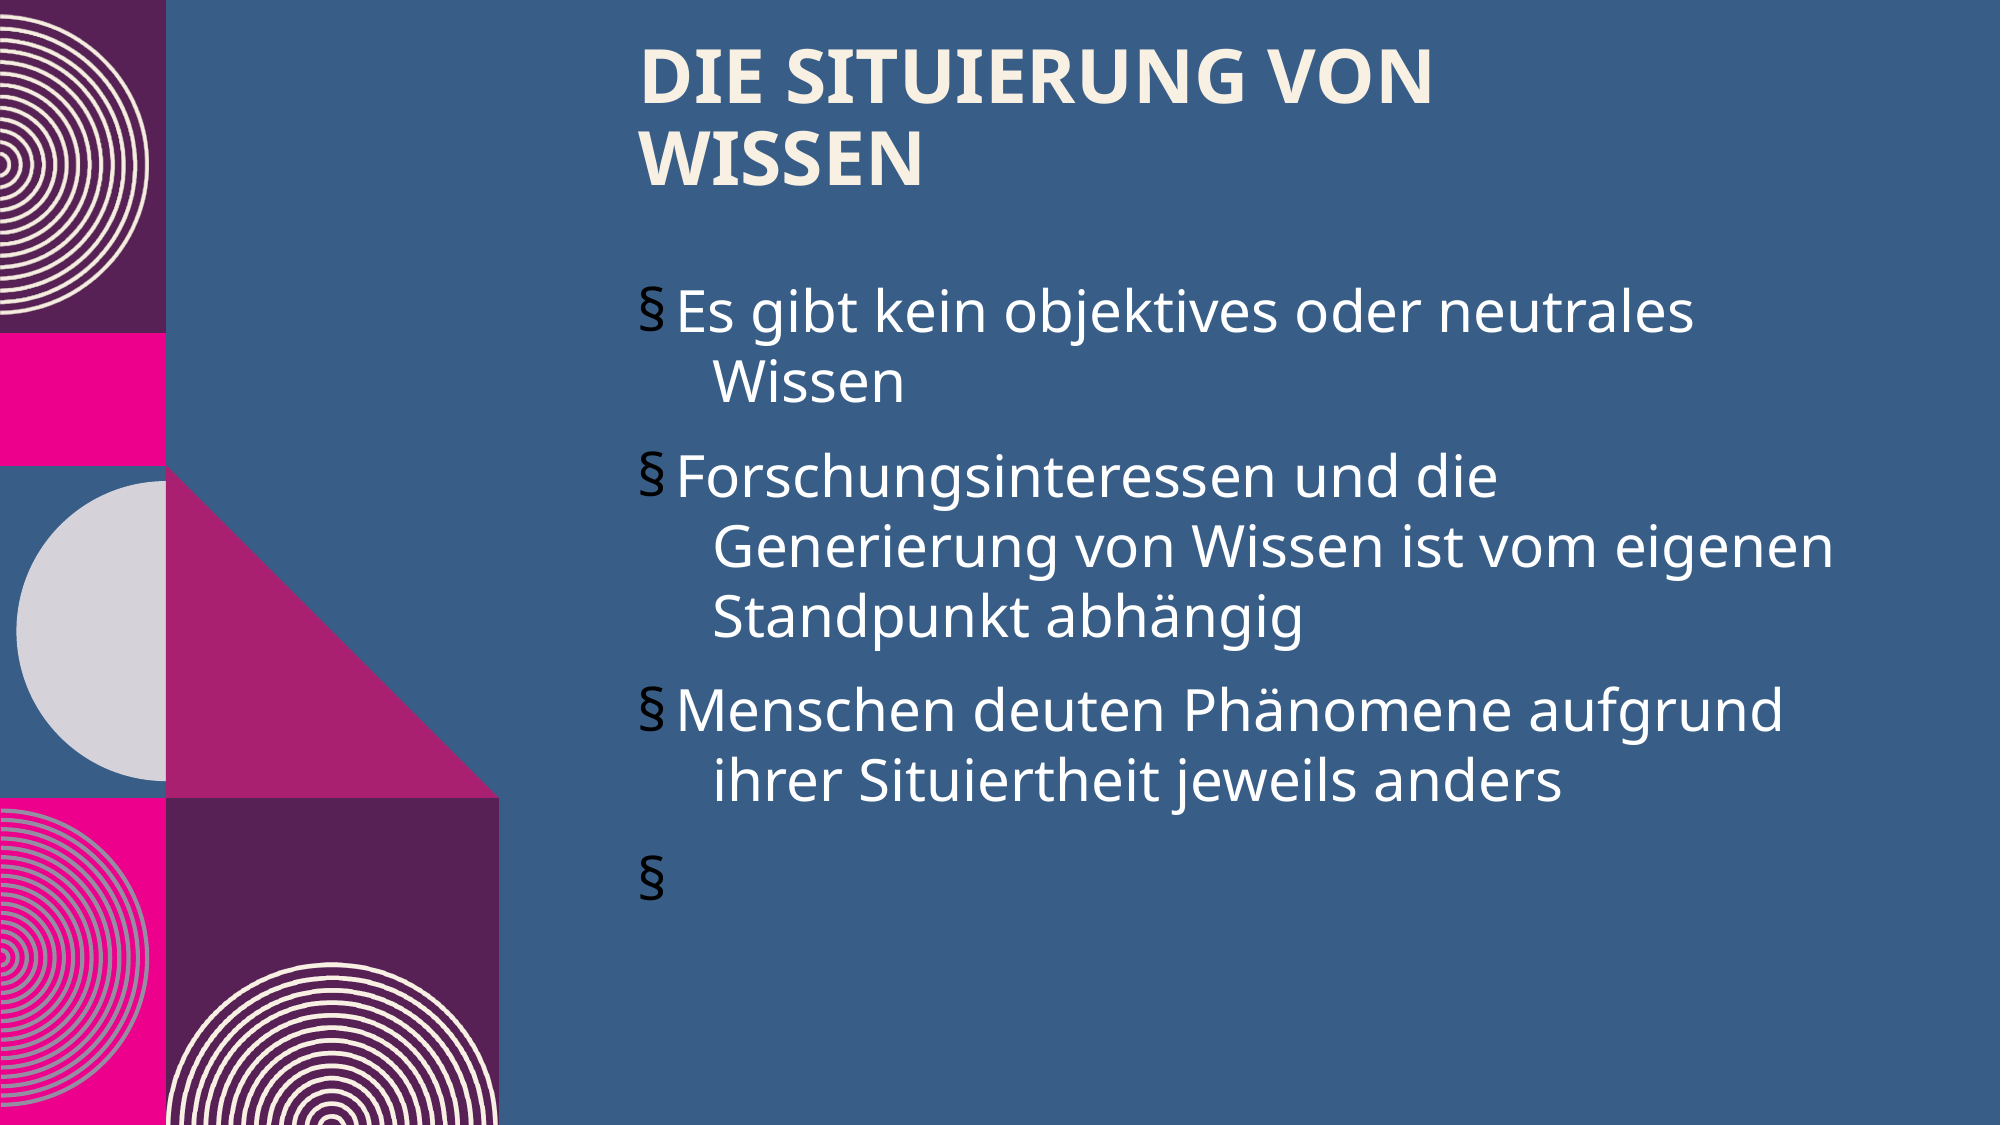

# Die situierung von wisseN
Es gibt kein objektives oder neutrales Wissen
Forschungsinteressen und die Generierung von Wissen ist vom eigenen Standpunkt abhängig
Menschen deuten Phänomene aufgrund ihrer Situiertheit jeweils anders